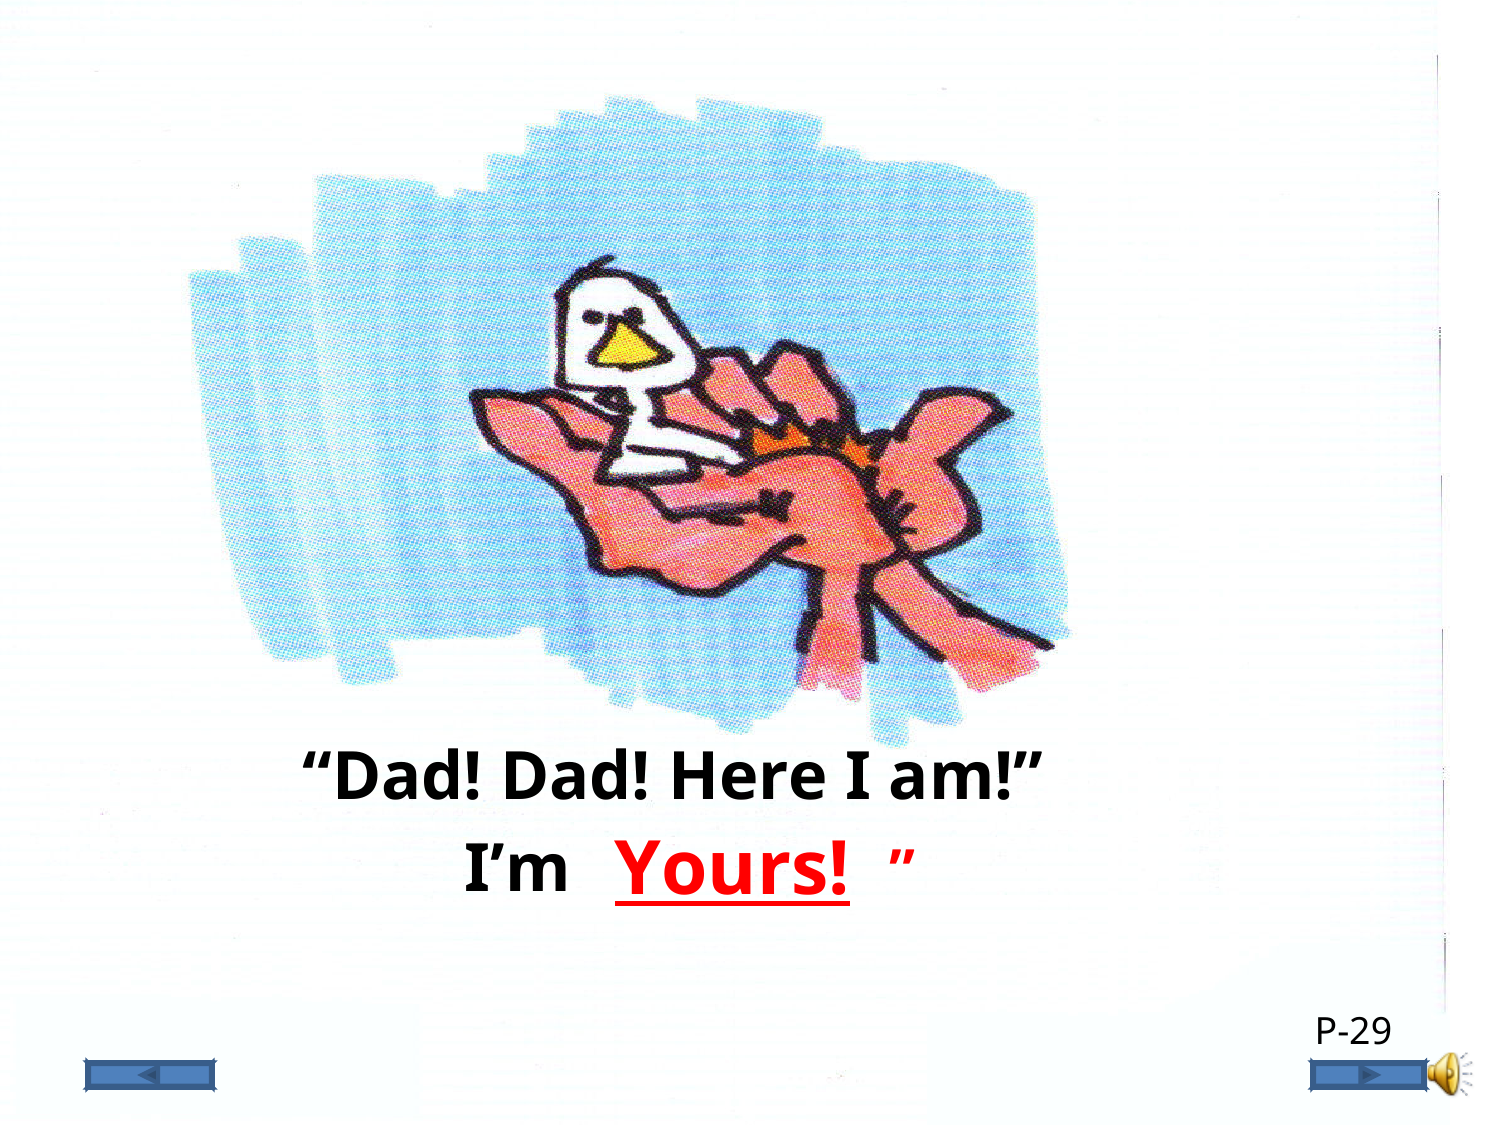

“Dad! Dad! Here I am!”
Yours!
I’m
”
P-29